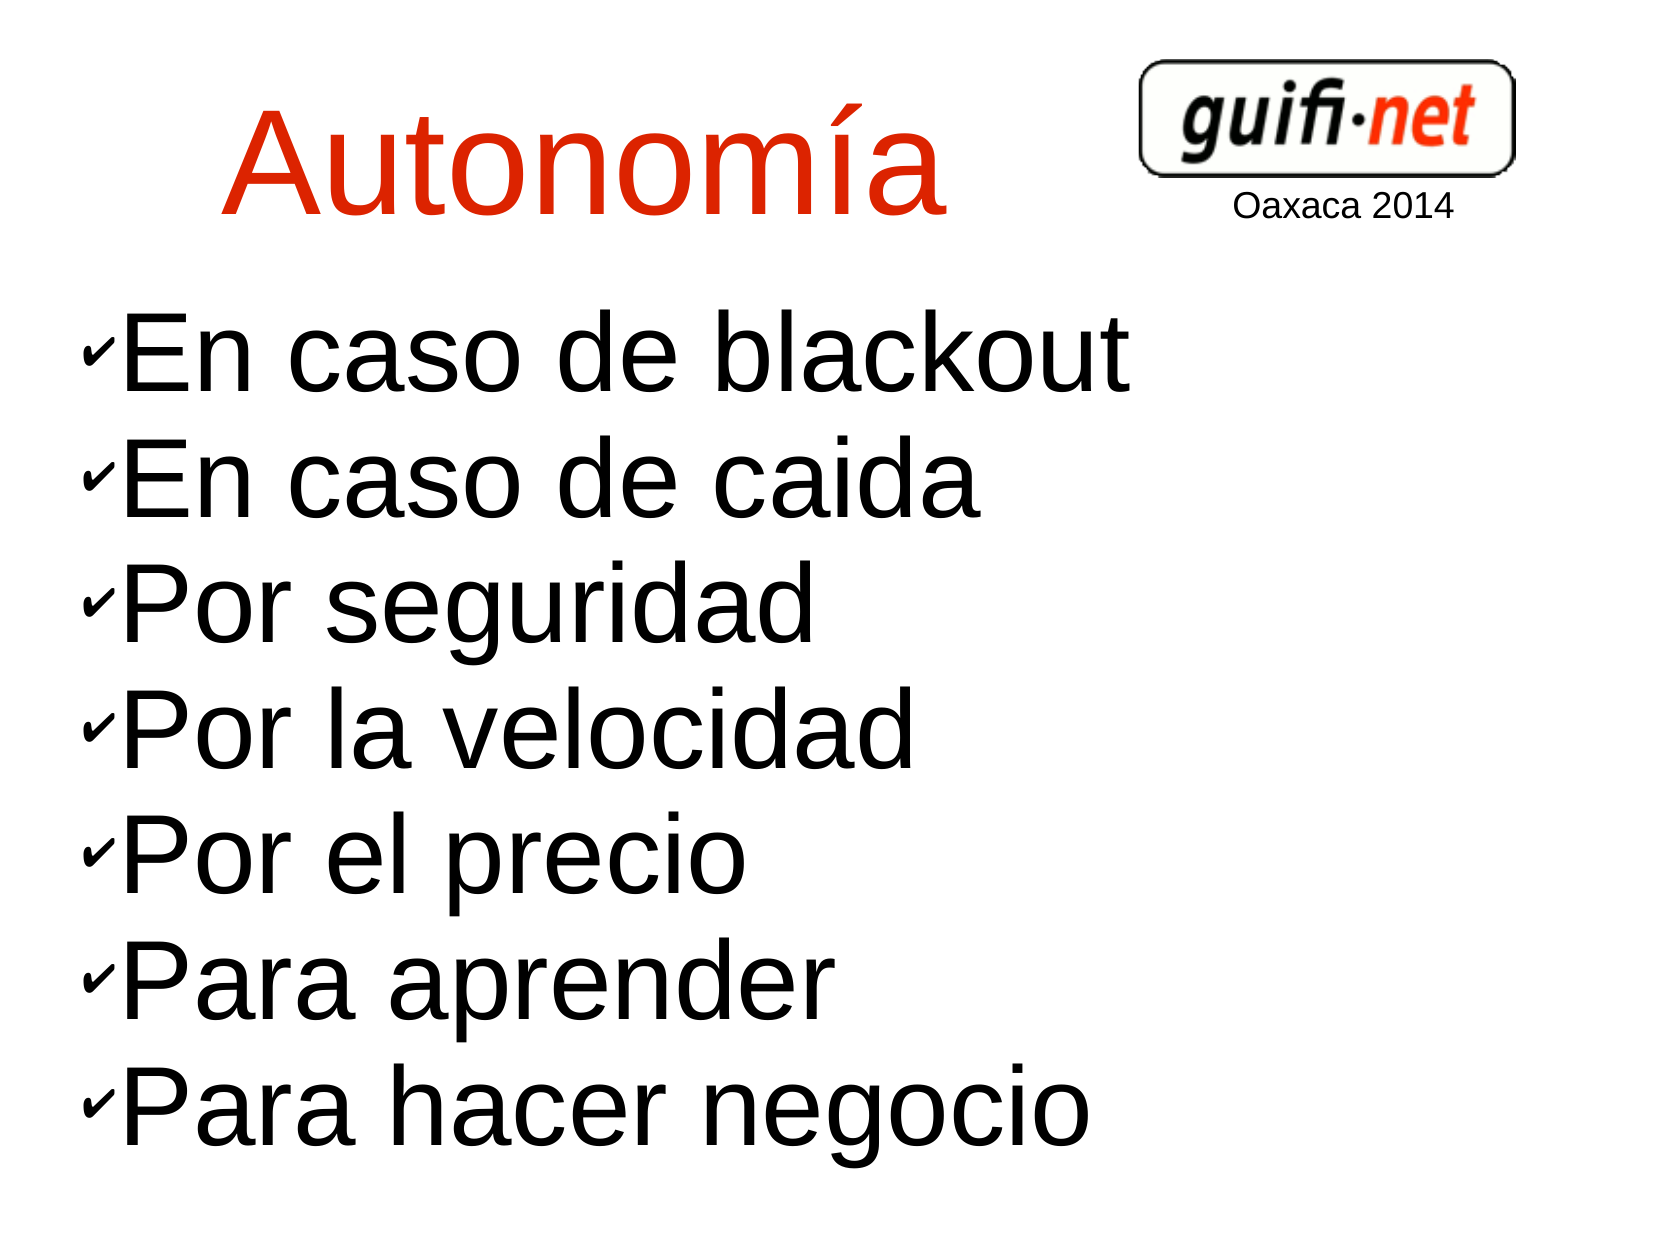

# Autonomía
Oaxaca 2014
En caso de blackout
En caso de caida
Por seguridad
Por la velocidad
Por el precio
Para aprender
Para hacer negocio